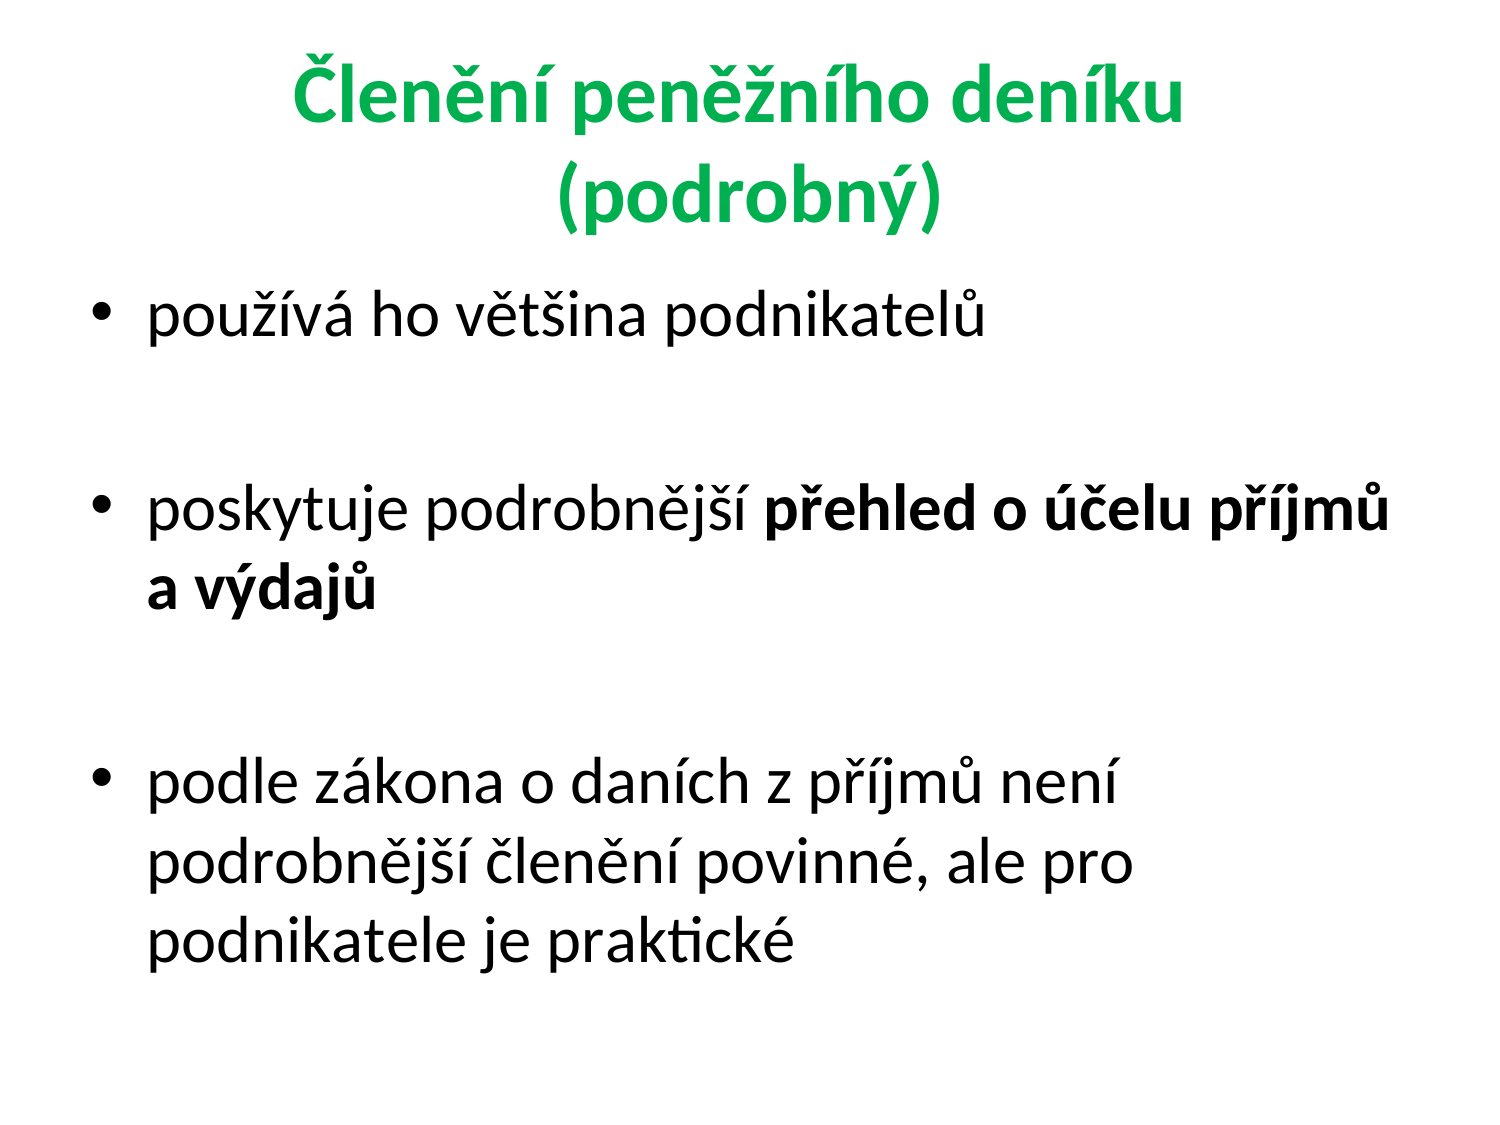

# Členění peněžního deníku (podrobný)
používá ho většina podnikatelů
poskytuje podrobnější přehled o účelu příjmů a výdajů
podle zákona o daních z příjmů není podrobnější členění povinné, ale pro podnikatele je praktické